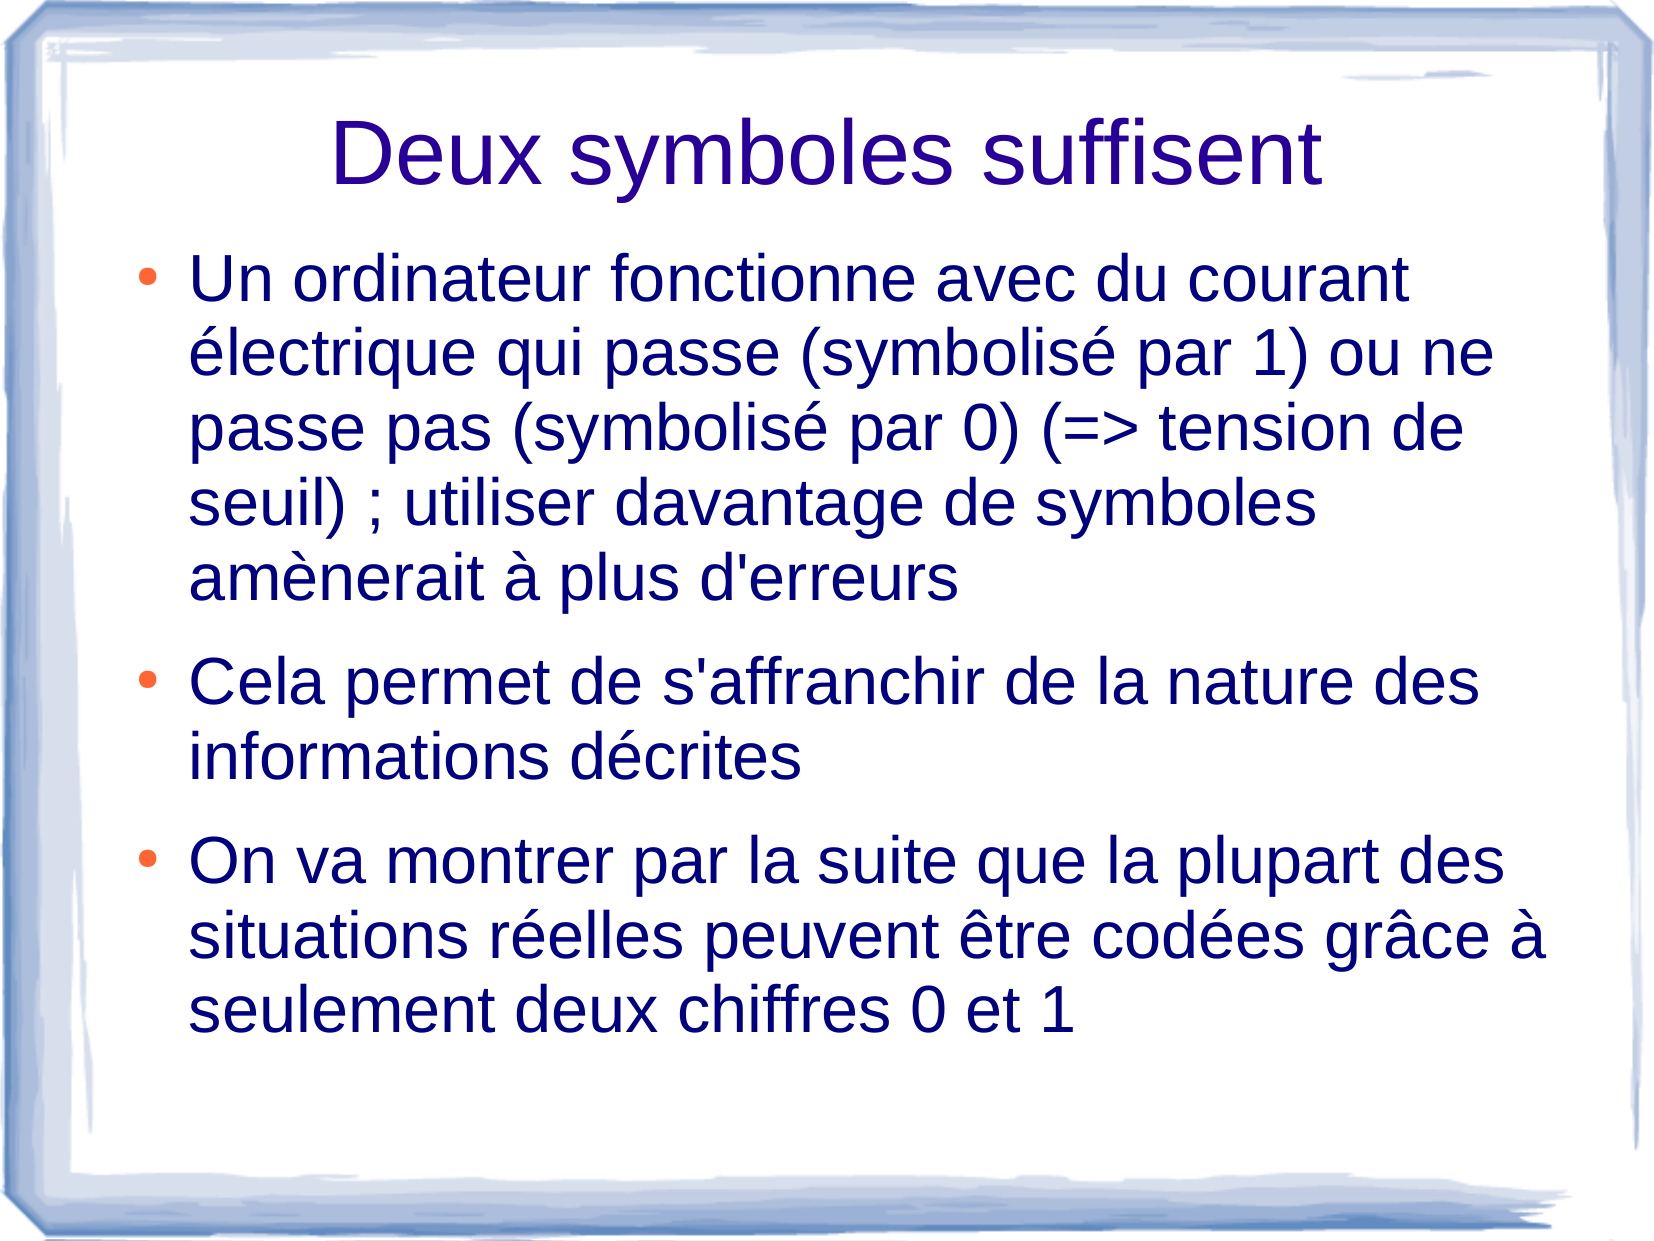

# Deux symboles suffisent
Un ordinateur fonctionne avec du courant électrique qui passe (symbolisé par 1) ou ne passe pas (symbolisé par 0) (=> tension de seuil) ; utiliser davantage de symboles amènerait à plus d'erreurs
Cela permet de s'affranchir de la nature des informations décrites
On va montrer par la suite que la plupart des situations réelles peuvent être codées grâce à seulement deux chiffres 0 et 1